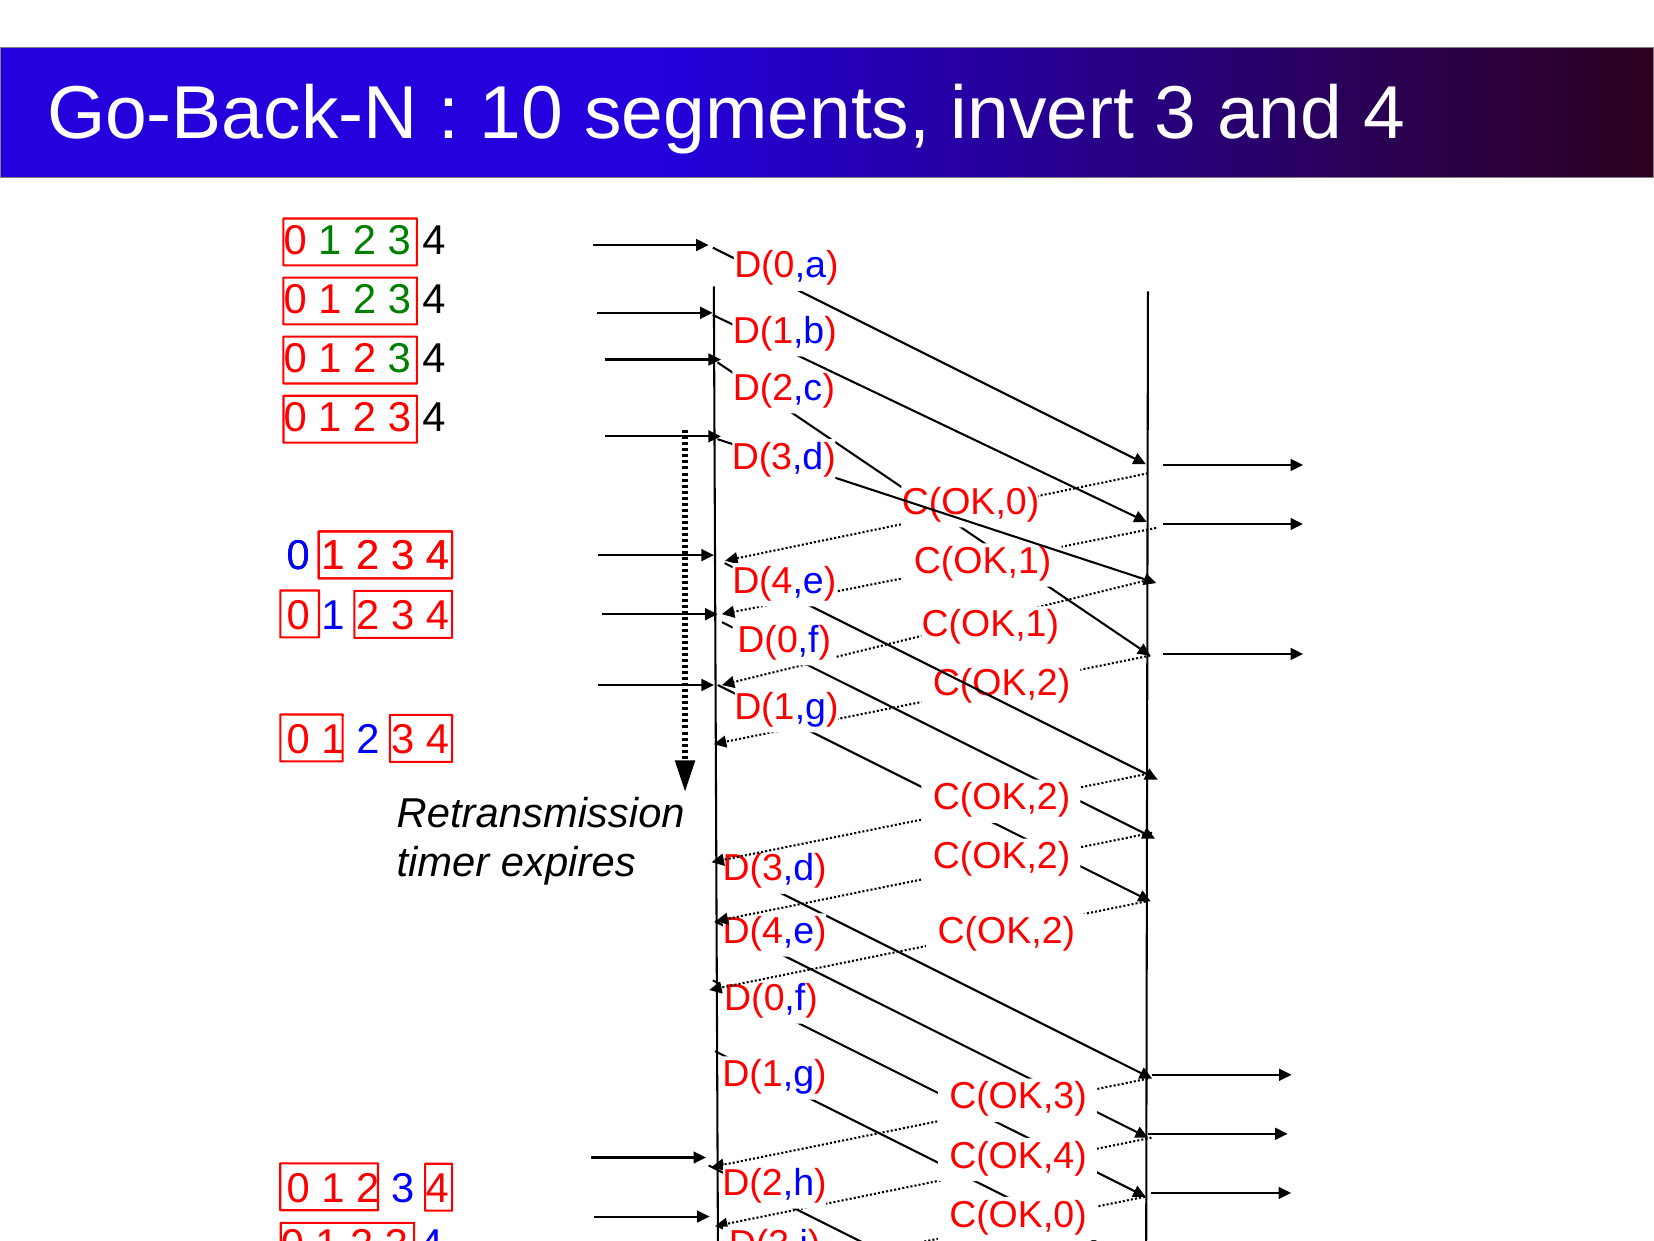

# Go-Back-N : 10 segments, invert 3 and 4
0 1 2 3 4
D(0,a)
0 1 2 3 4
D(1,b)
0 1 2 3 4
D(2,c)
0 1 2 3 4
D(3,d)
C(OK,0)
0 1 2 3 4
0 1 2 3 4
C(OK,1)
D(4,e)
0 1 2 3 4
C(OK,1)
D(0,f)
C(OK,2)
D(1,g)
0 1 2 3 4
C(OK,2)
Retransmission
timer expires
C(OK,2)
D(3,d)
D(8,f)
D(4,e)
C(OK,2)
D(0,f)
D(1,g)
C(OK,3)
C(OK,4)
D(2,h)
0 1 2 3 4
C(OK,0)
0 1 2 3 4
D(3,i)
C(OK,1)
0 1 2 3 4
0 1 2 3 4
D(4,i)
0 1 2 3 4
C(OK,2)
C(OK,3)
0 1 2 3 4
0 1 2 3 4
C(OK,4)
0 1 2 3 4